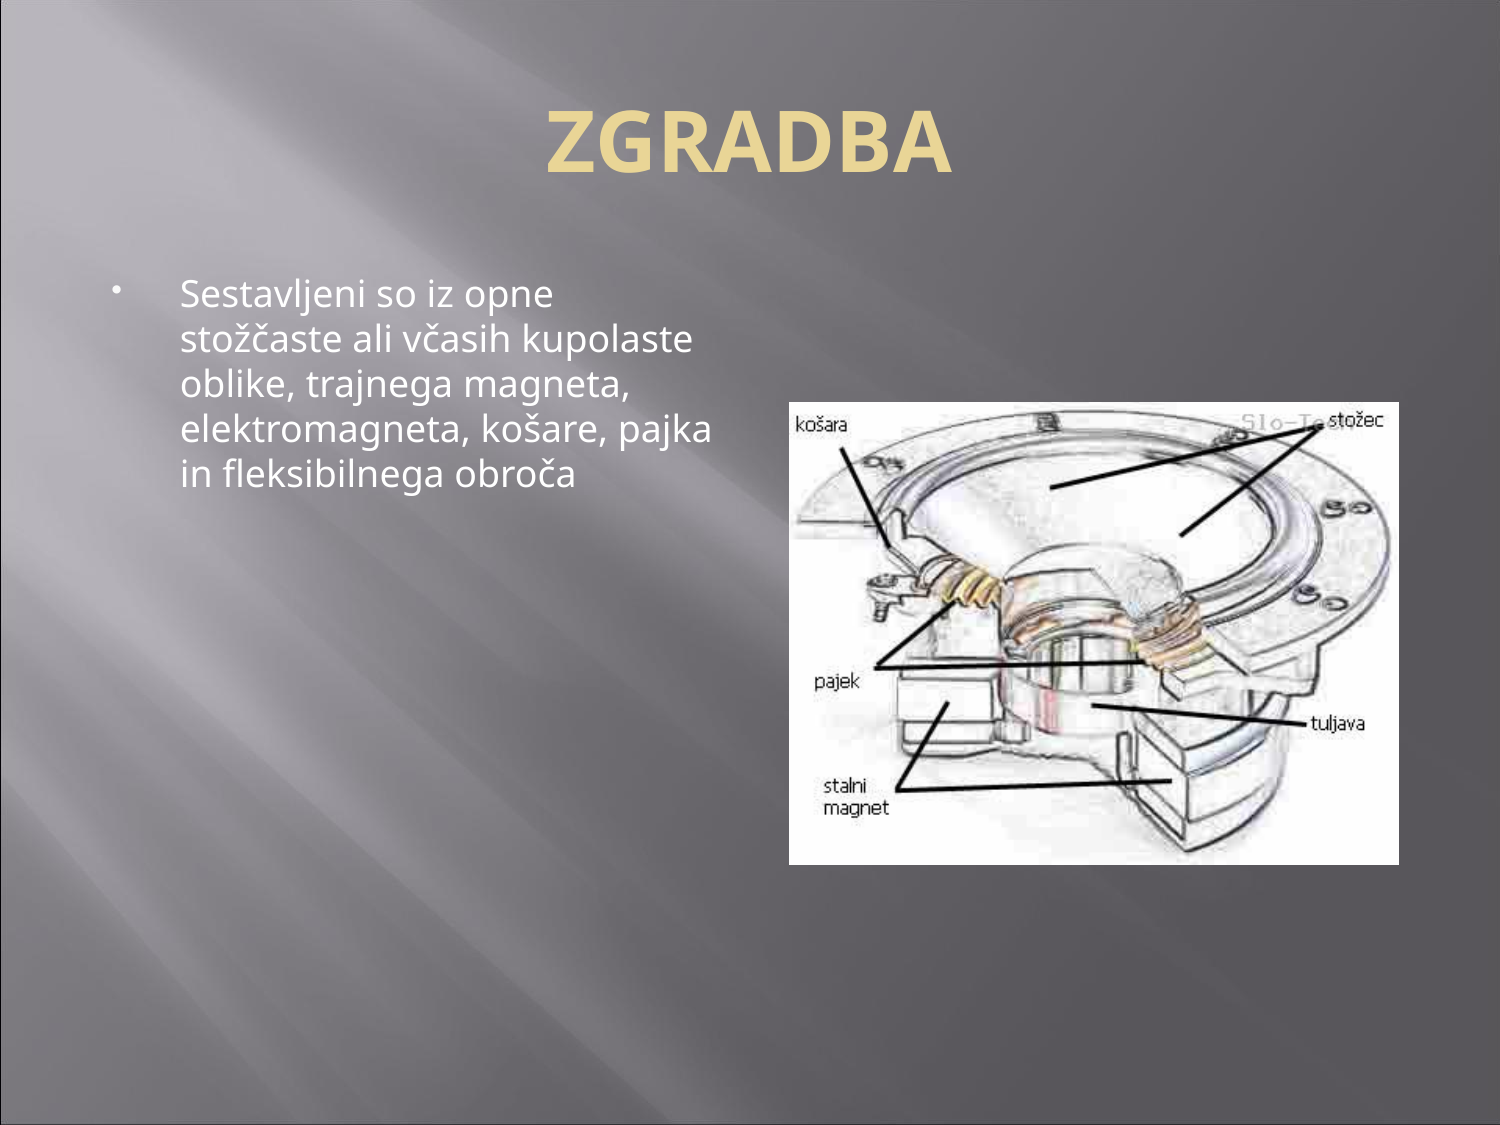

# ZGRADBA
Sestavljeni so iz opne stožčaste ali včasih kupolaste oblike, trajnega magneta, elektromagneta, košare, pajka in fleksibilnega obroča